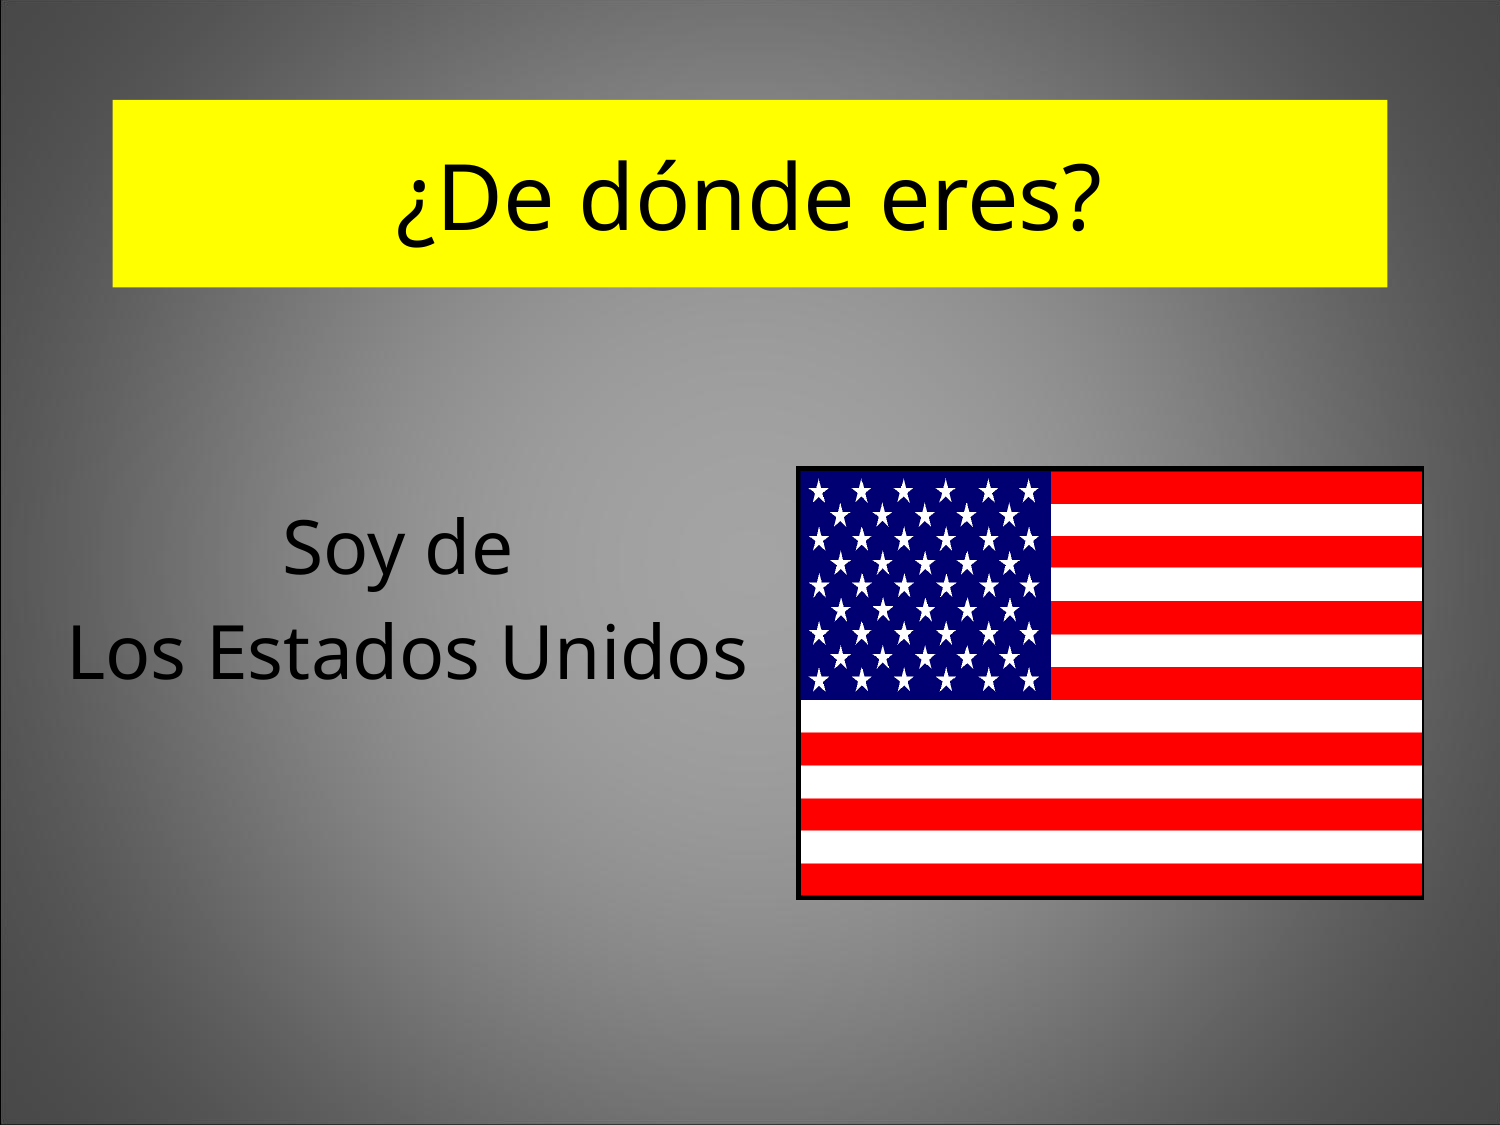

¿De dónde eres?
# Soy de
Los Estados Unidos